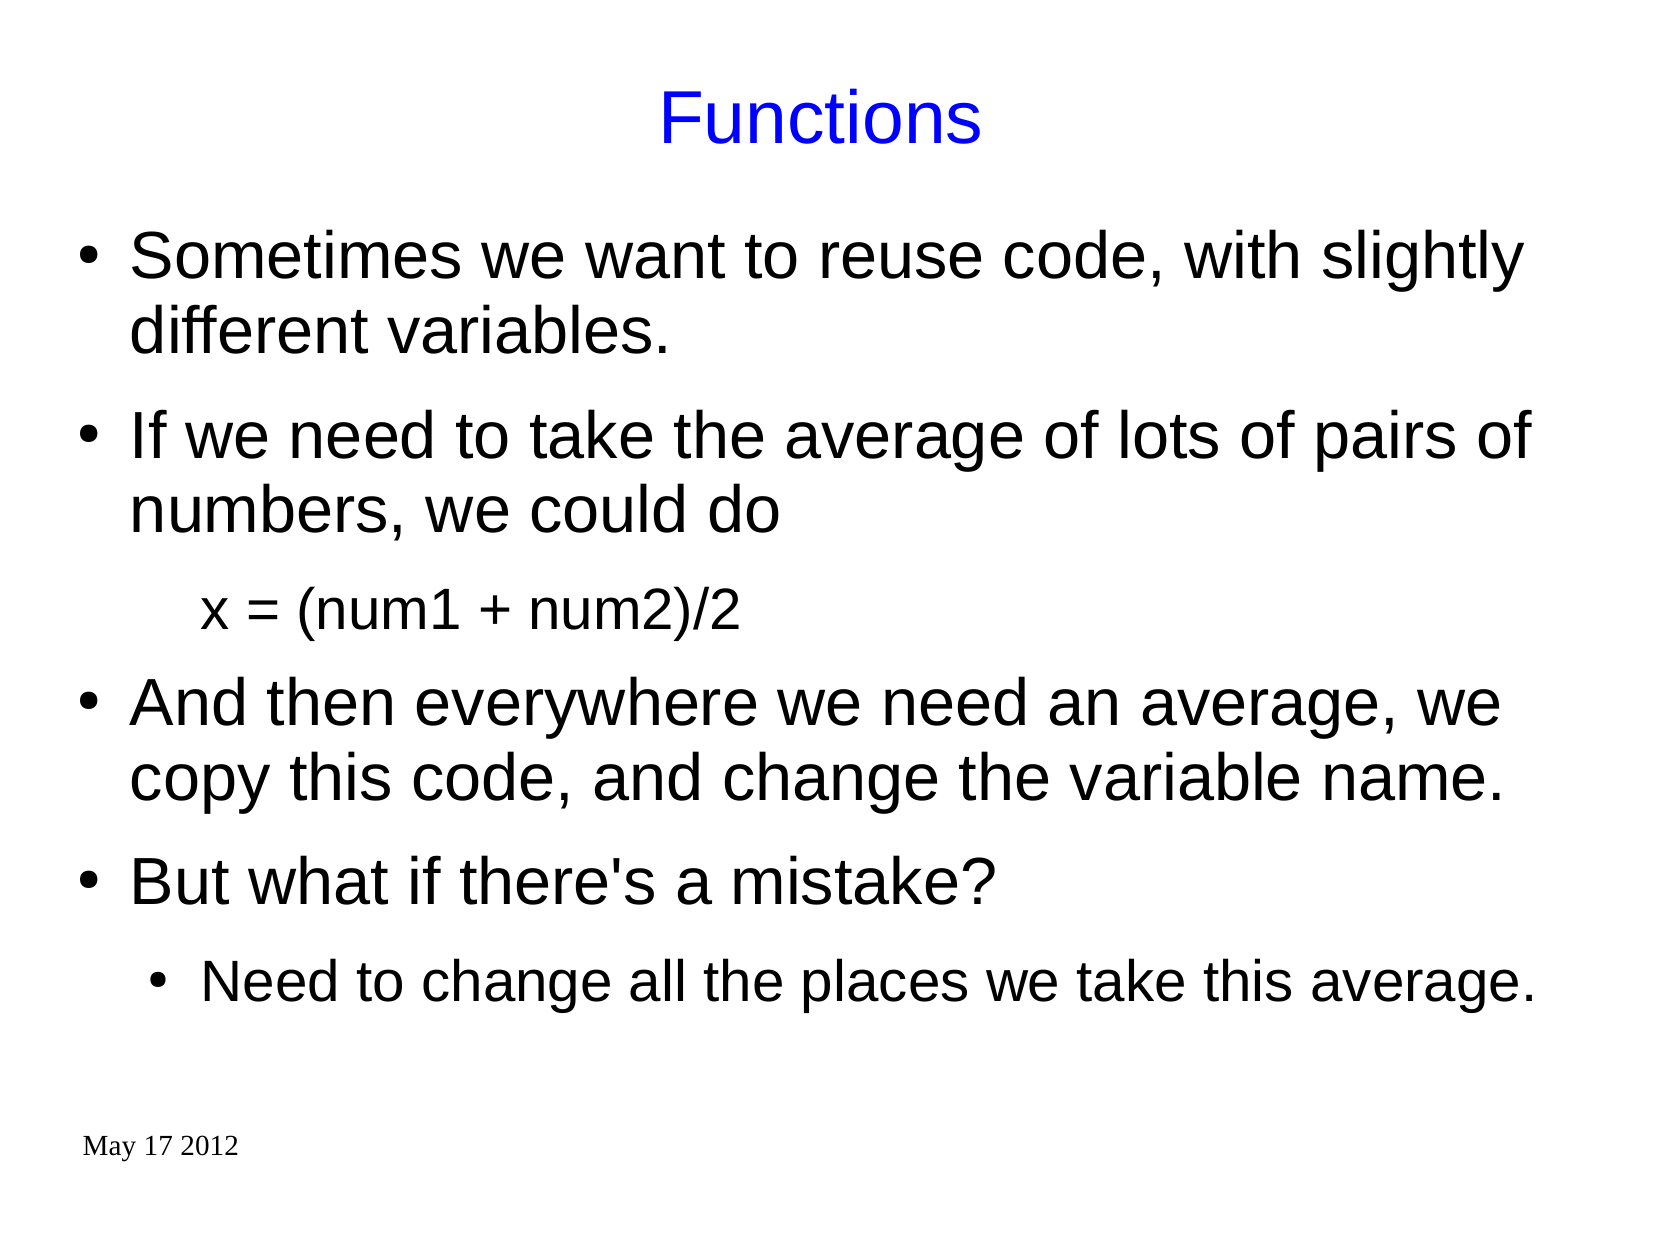

# Functions
Sometimes we want to reuse code, with slightly different variables.
If we need to take the average of lots of pairs of numbers, we could do
x = (num1 + num2)/2
And then everywhere we need an average, we copy this code, and change the variable name.
But what if there's a mistake?
Need to change all the places we take this average.
May 17 2012